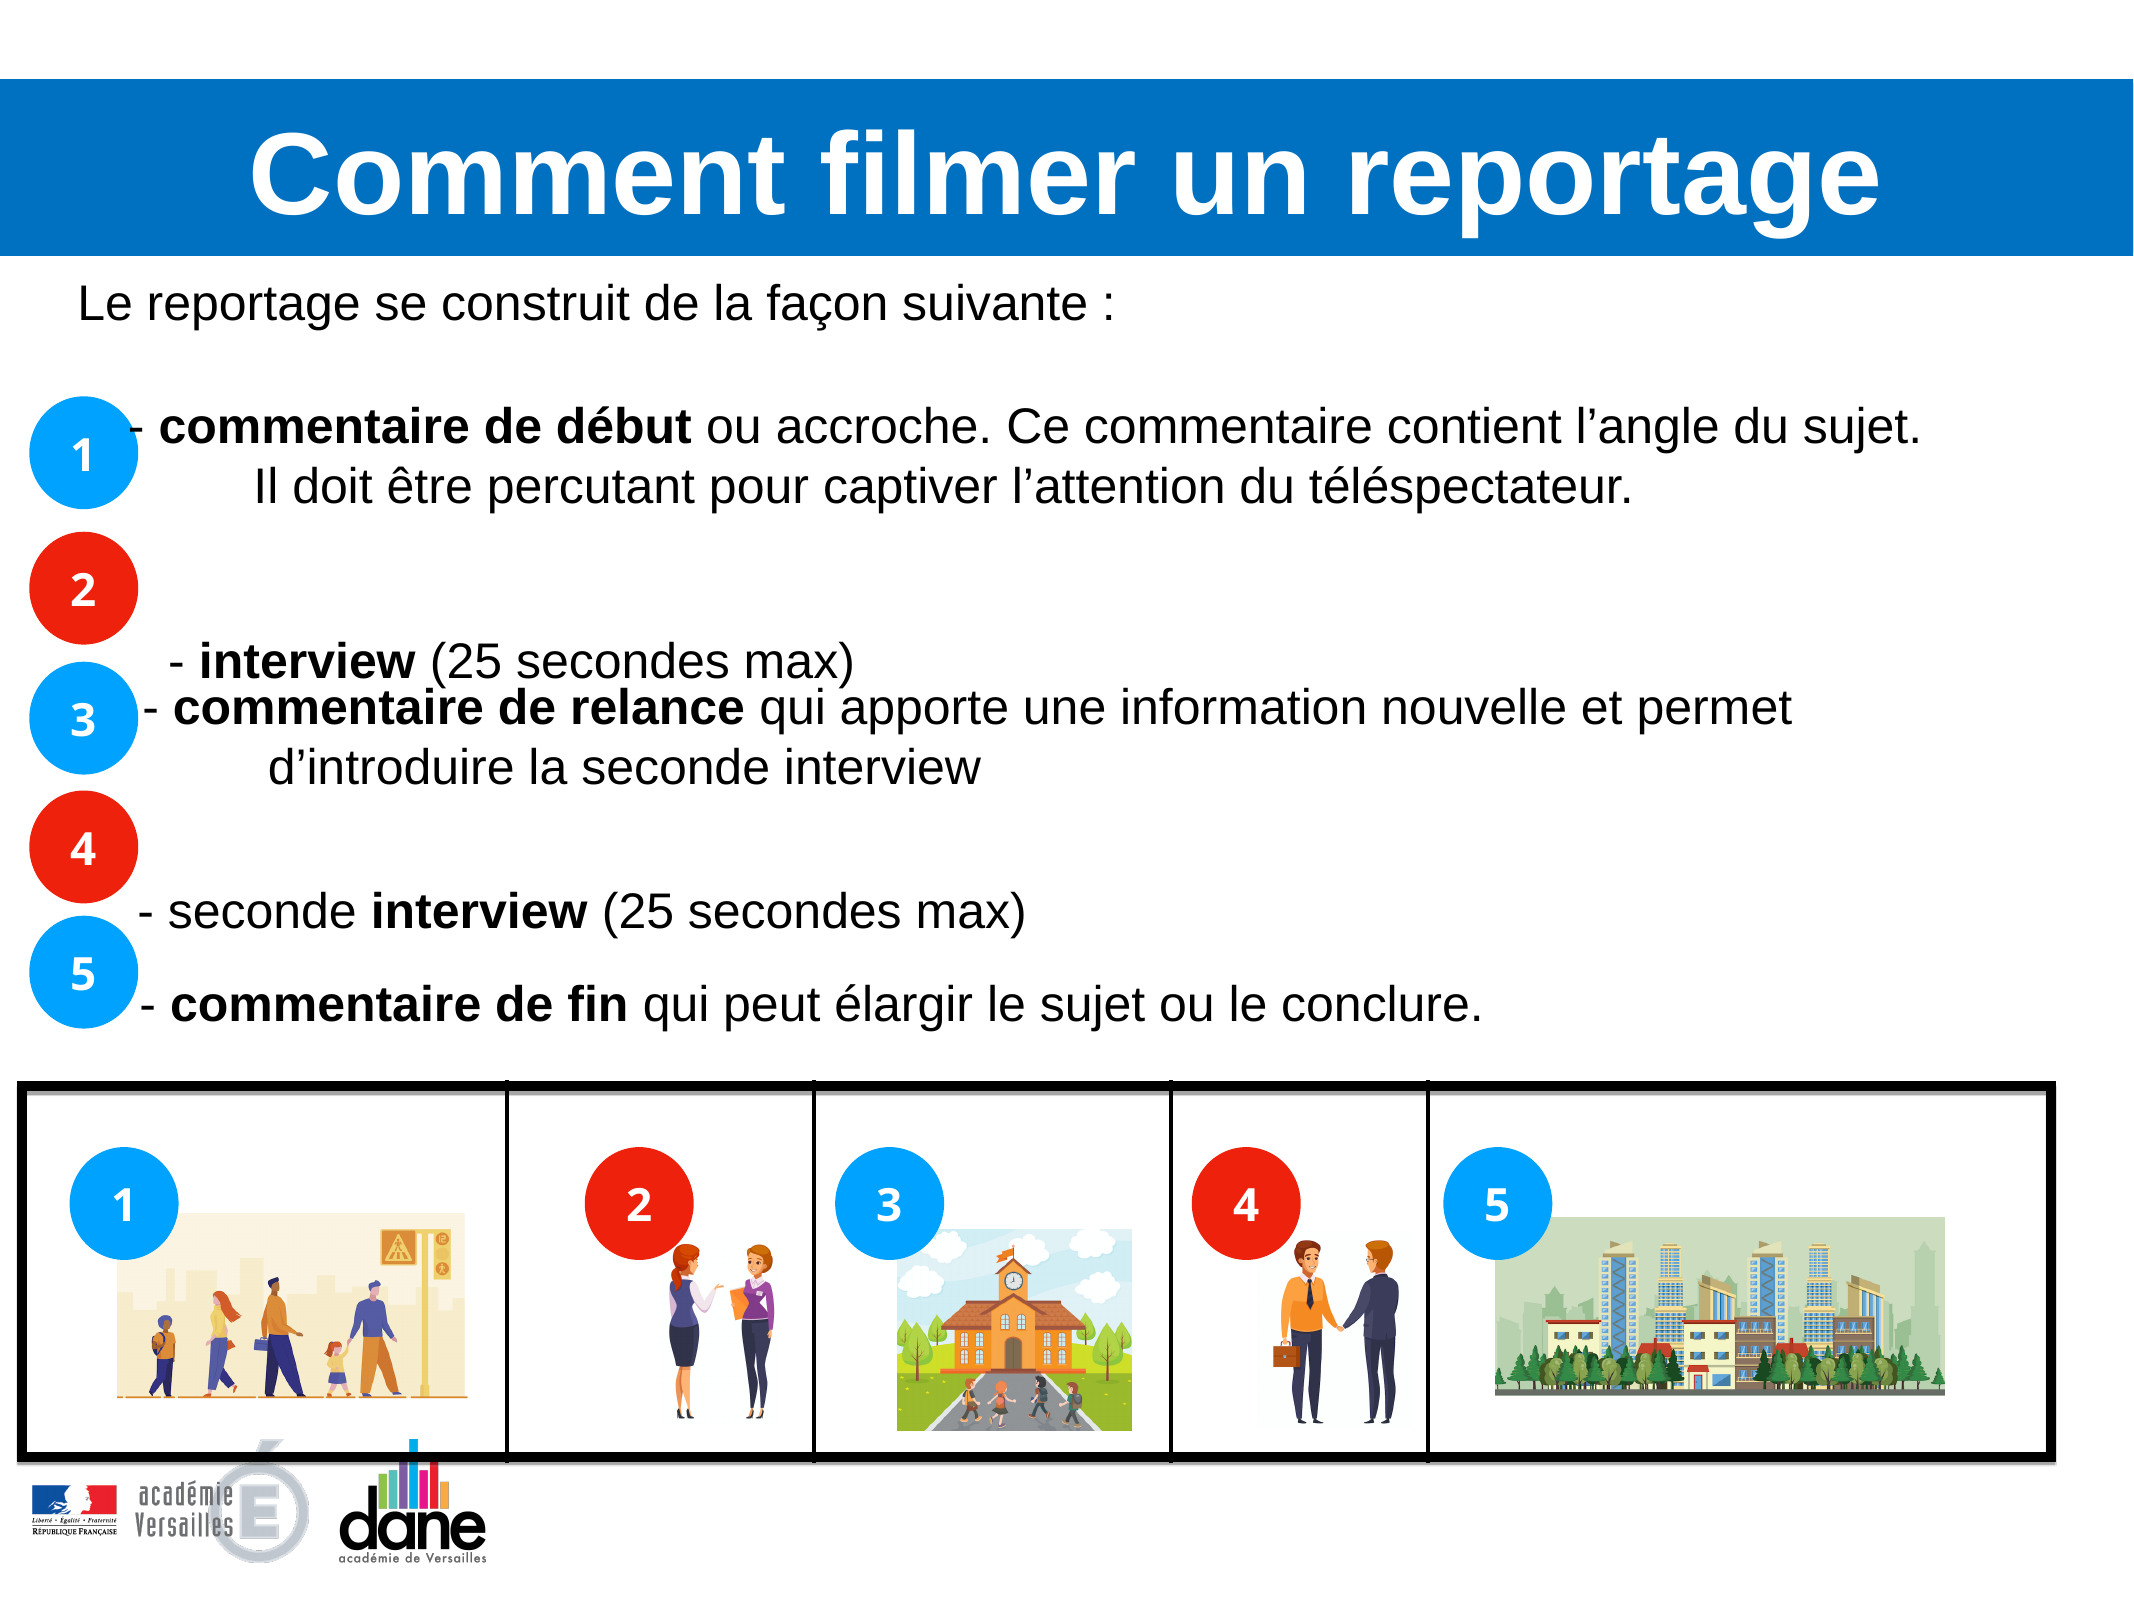

Comment filmer un reportage
Le reportage se construit de la façon suivante :
- commentaire de début ou accroche. Ce commentaire contient l’angle du sujet.
 Il doit être percutant pour captiver l’attention du téléspectateur.
1
2
- interview (25 secondes max)
3
- commentaire de relance qui apporte une information nouvelle et permet
 d’introduire la seconde interview
- seconde interview (25 secondes max)
4
5
- commentaire de fin qui peut élargir le sujet ou le conclure.
1
2
3
4
5